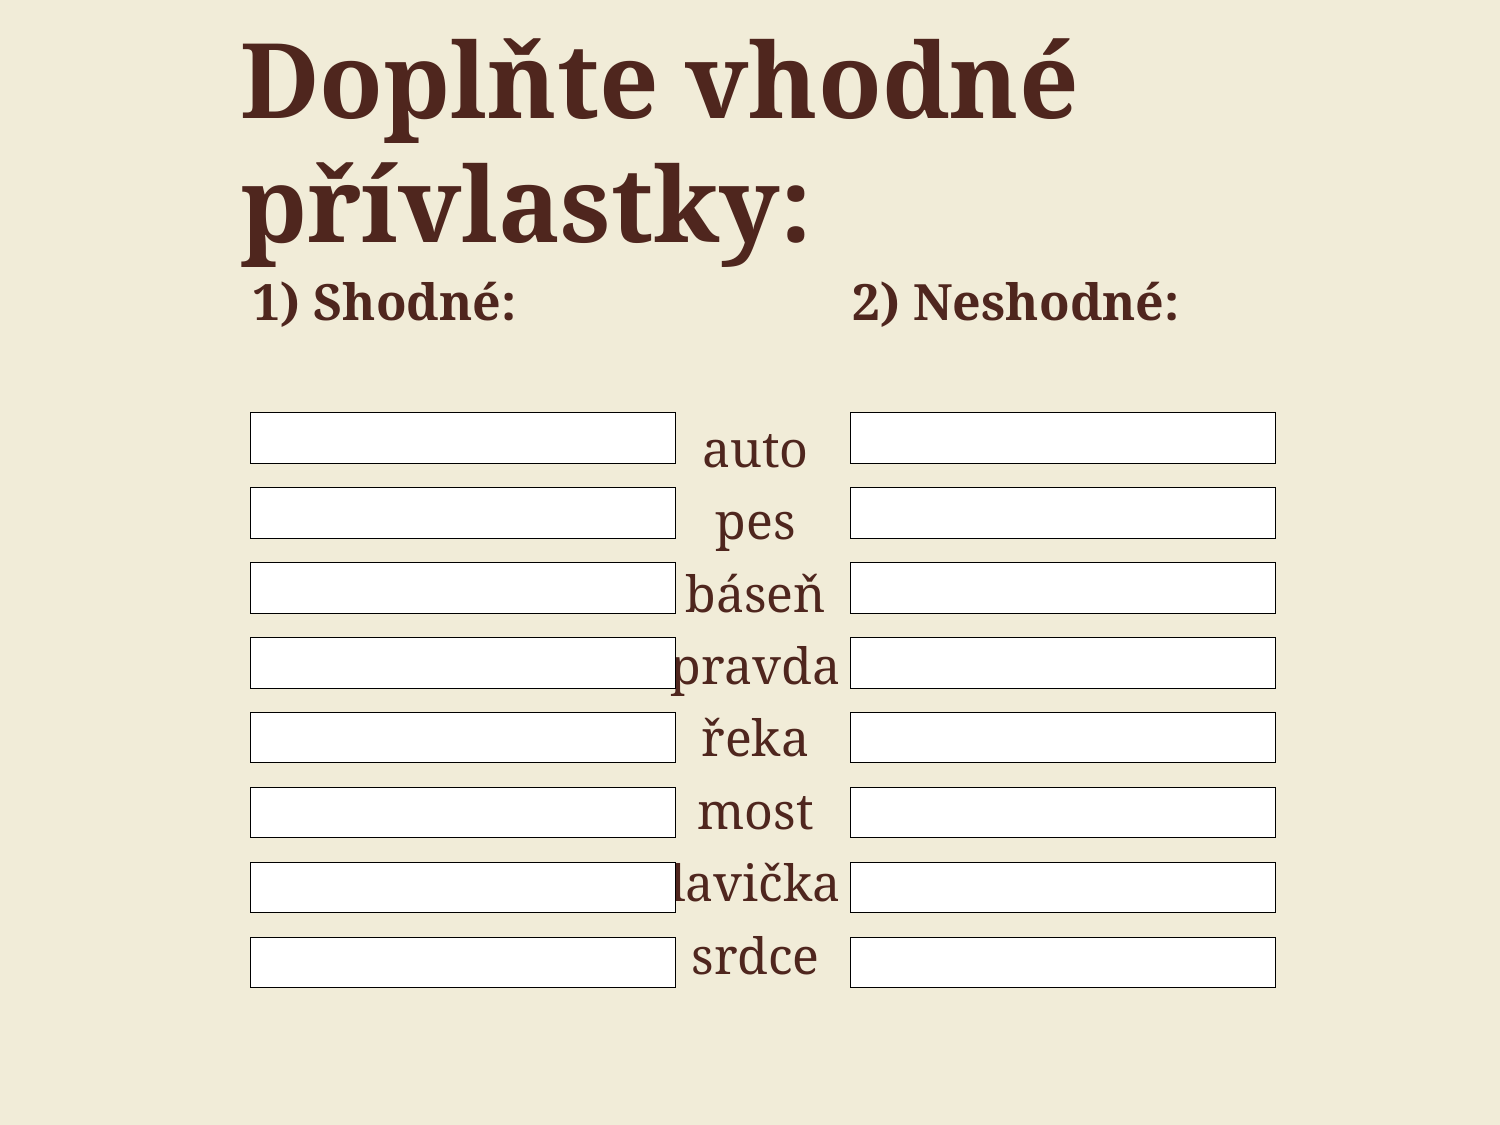

# Doplňte vhodné přívlastky:
1) Shodné:			2) Neshodné:
auto
pes
báseň
pravda
řeka
most
lavička
srdce